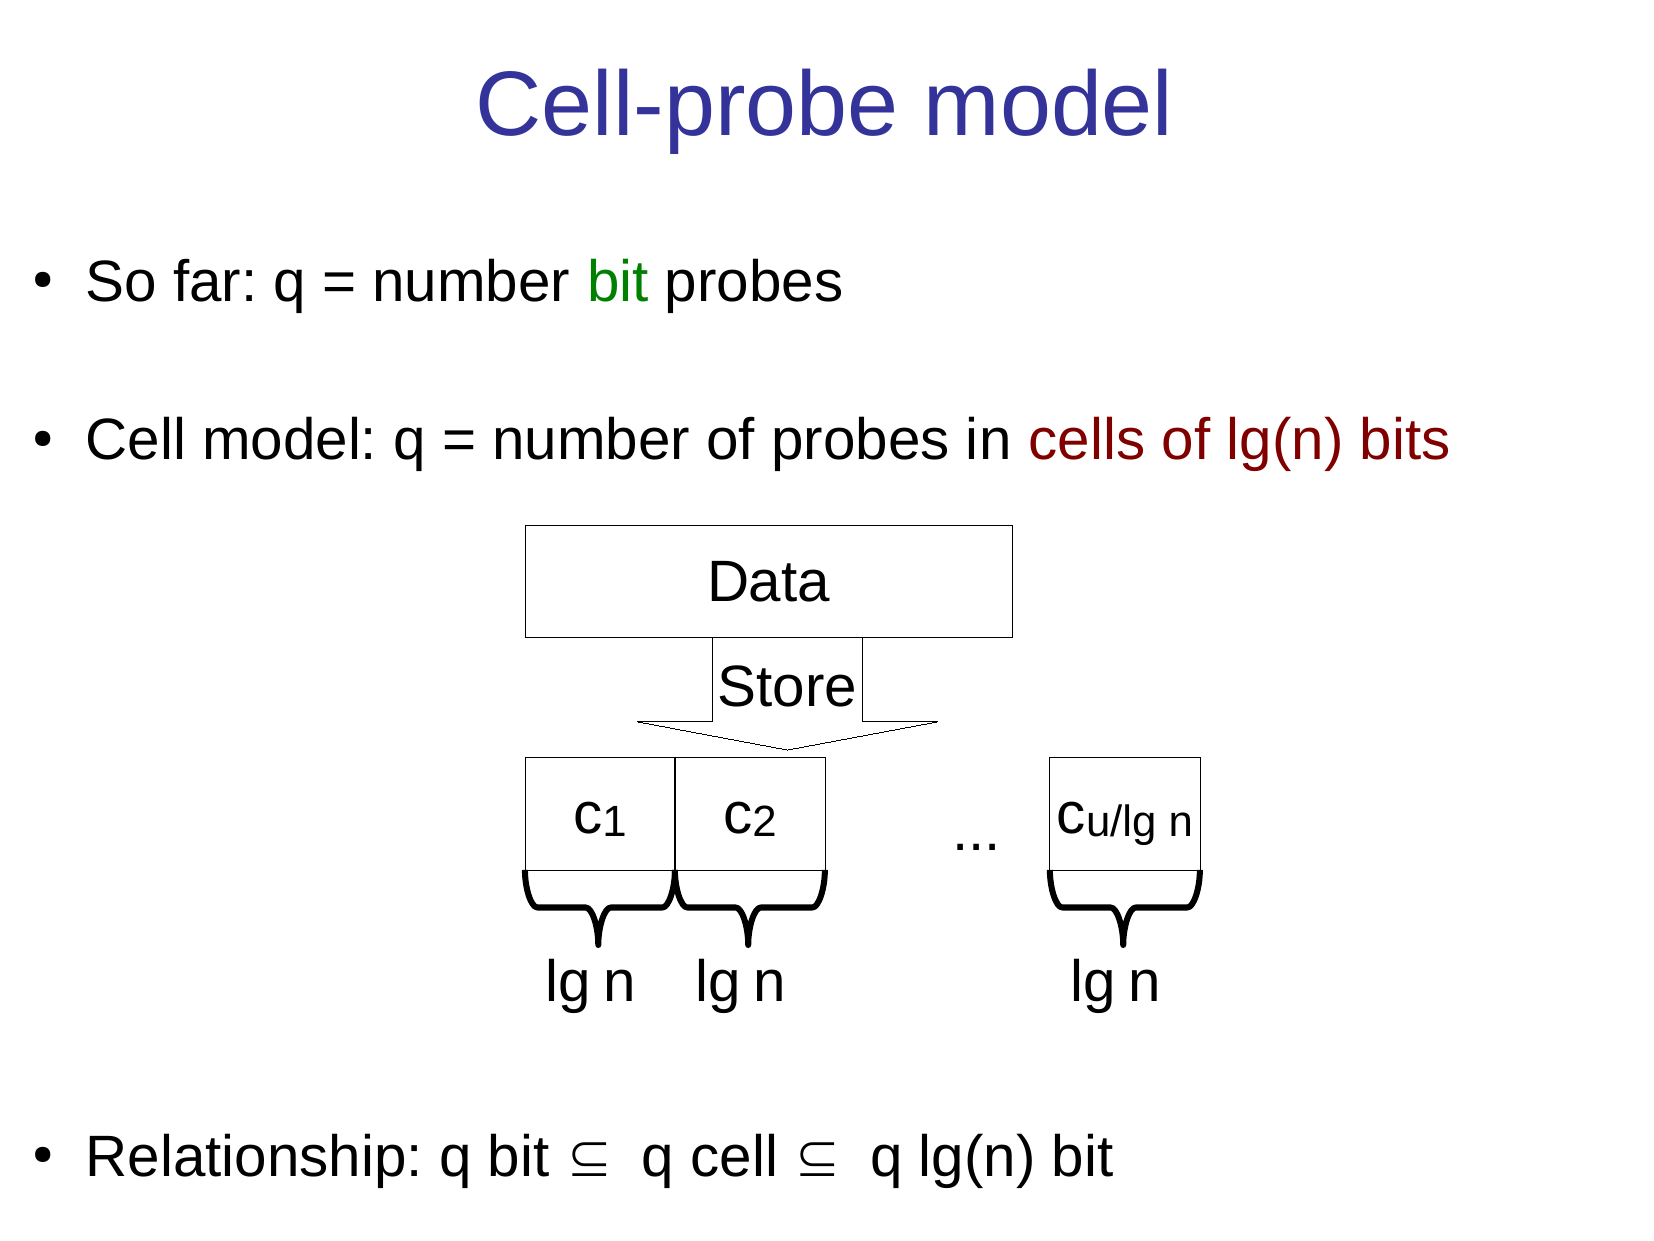

Cell-probe model
# So far: q = number bit probes
Cell model: q = number of probes in cells of lg(n) bits
Relationship: q bit  q cell  q lg(n) bit
Data
Store
c1
c2
cu/lg n
...
lg n
lg n
lg n